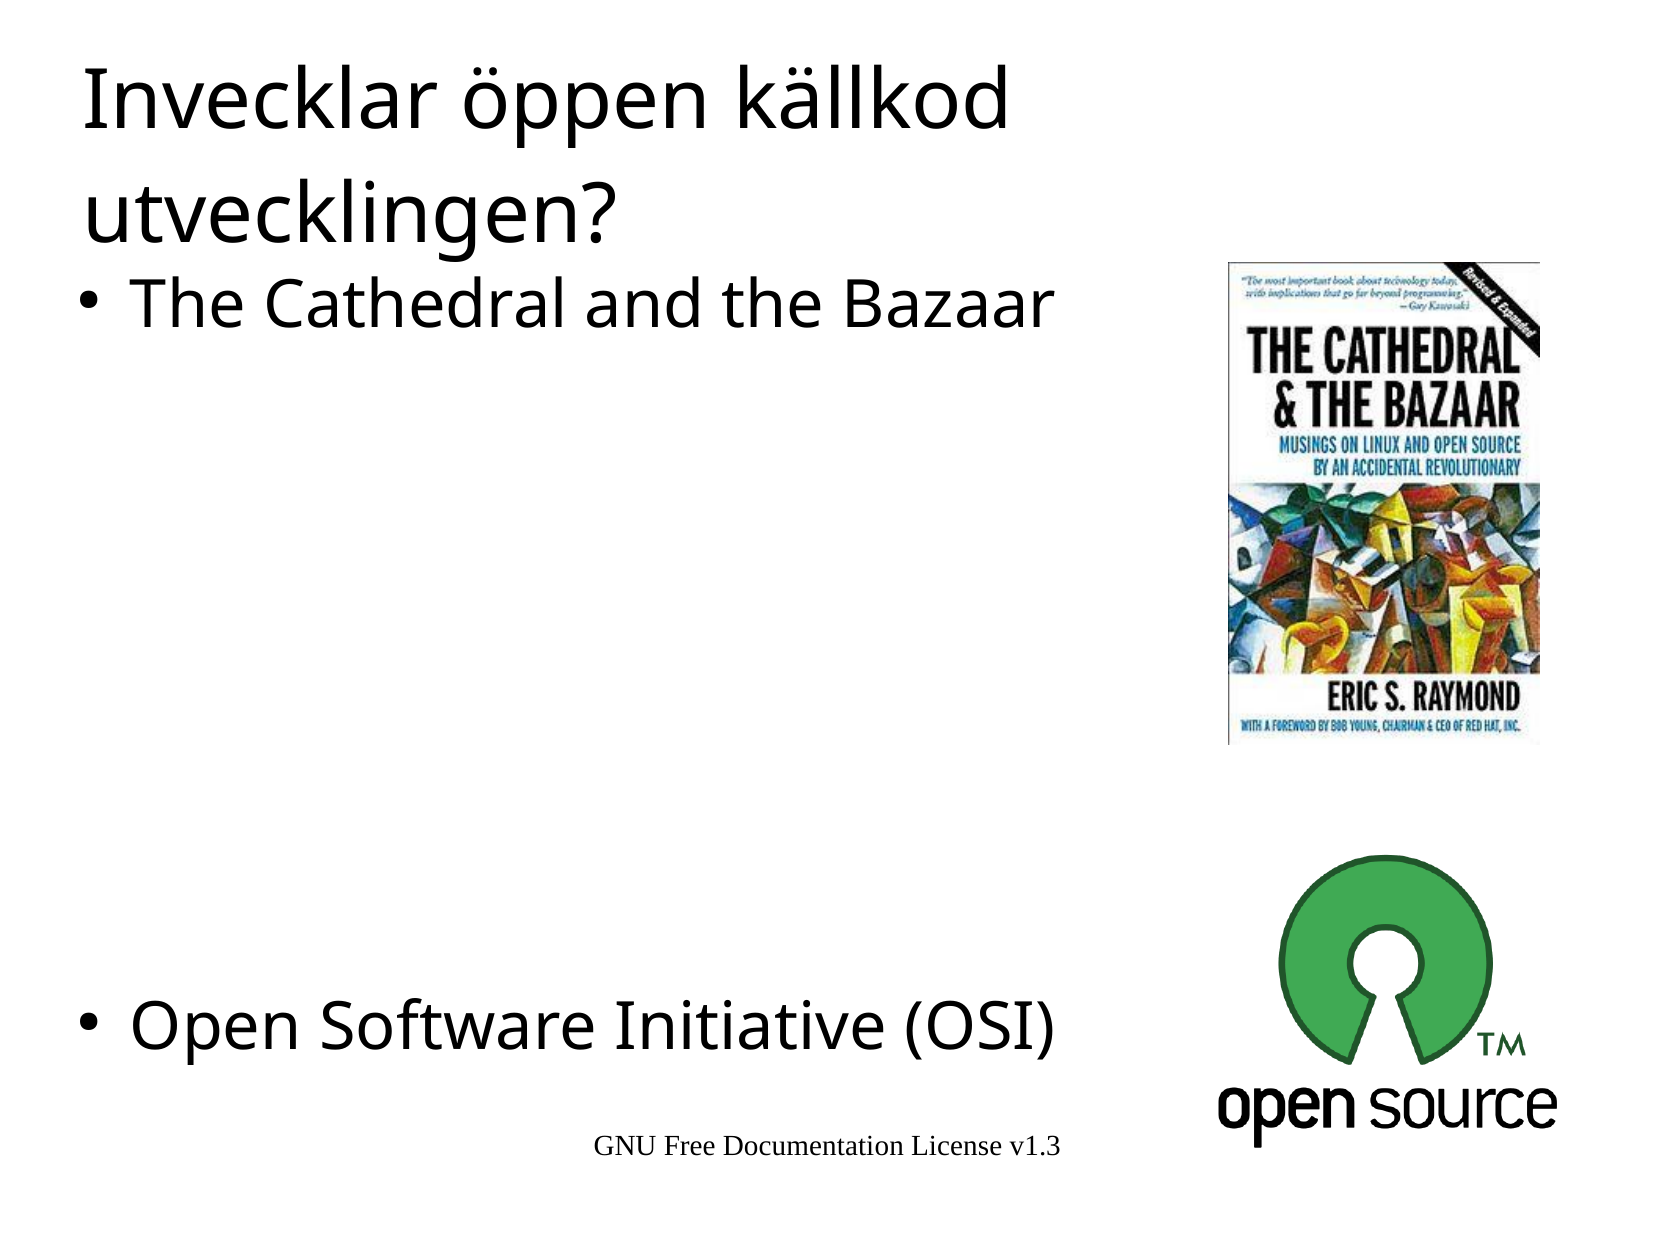

# Invecklar öppen källkod utvecklingen?
The Cathedral and the Bazaar
Open Software Initiative (OSI)
GNU Free Documentation License v1.3